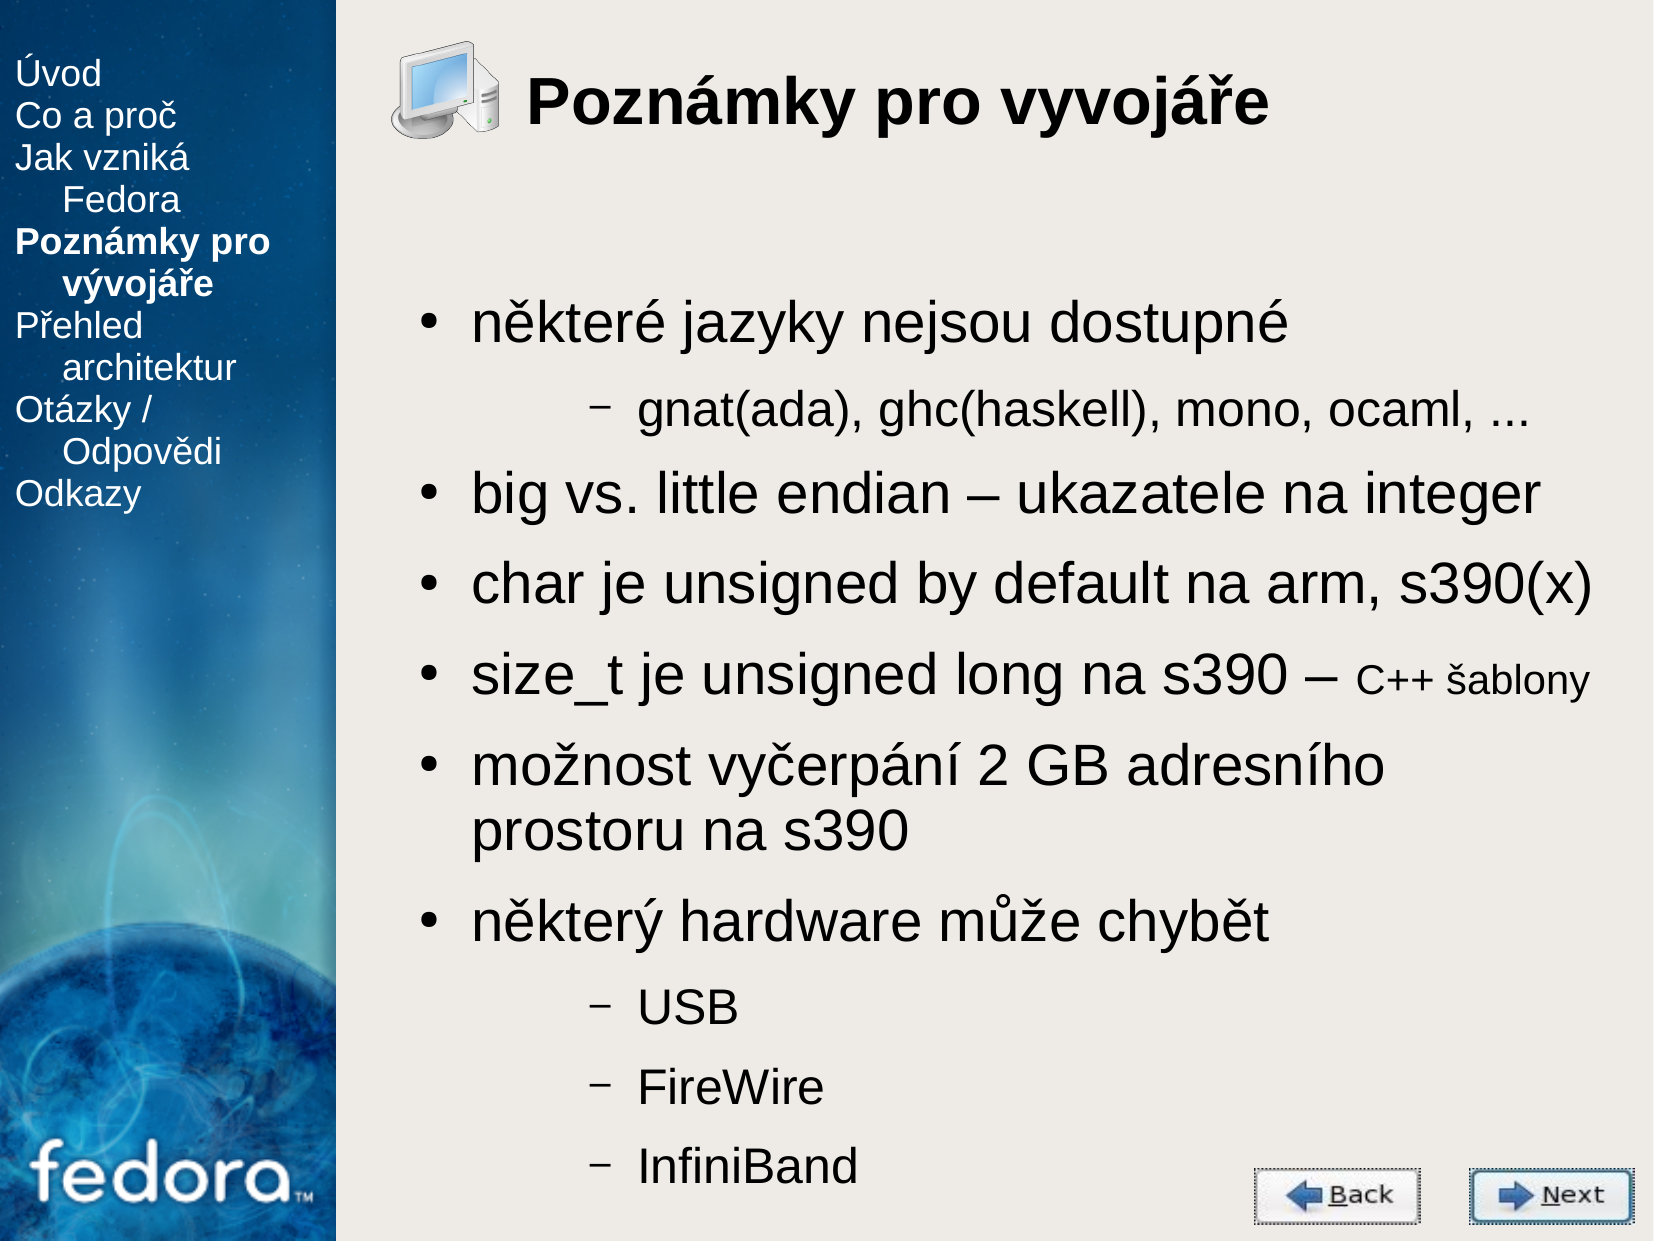

Úvod
Co a proč
Jak vzniká Fedora
Poznámky pro vývojáře
Přehled architektur
Otázky / Odpovědi
Odkazy
# Agenda
Poznámky pro vyvojáře
některé jazyky nejsou dostupné
gnat(ada), ghc(haskell), mono, ocaml, ...
big vs. little endian – ukazatele na integer
char je unsigned by default na arm, s390(x)
size_t je unsigned long na s390 – C++ šablony
možnost vyčerpání 2 GB adresního prostoru na s390
některý hardware může chybět
USB
FireWire
InfiniBand